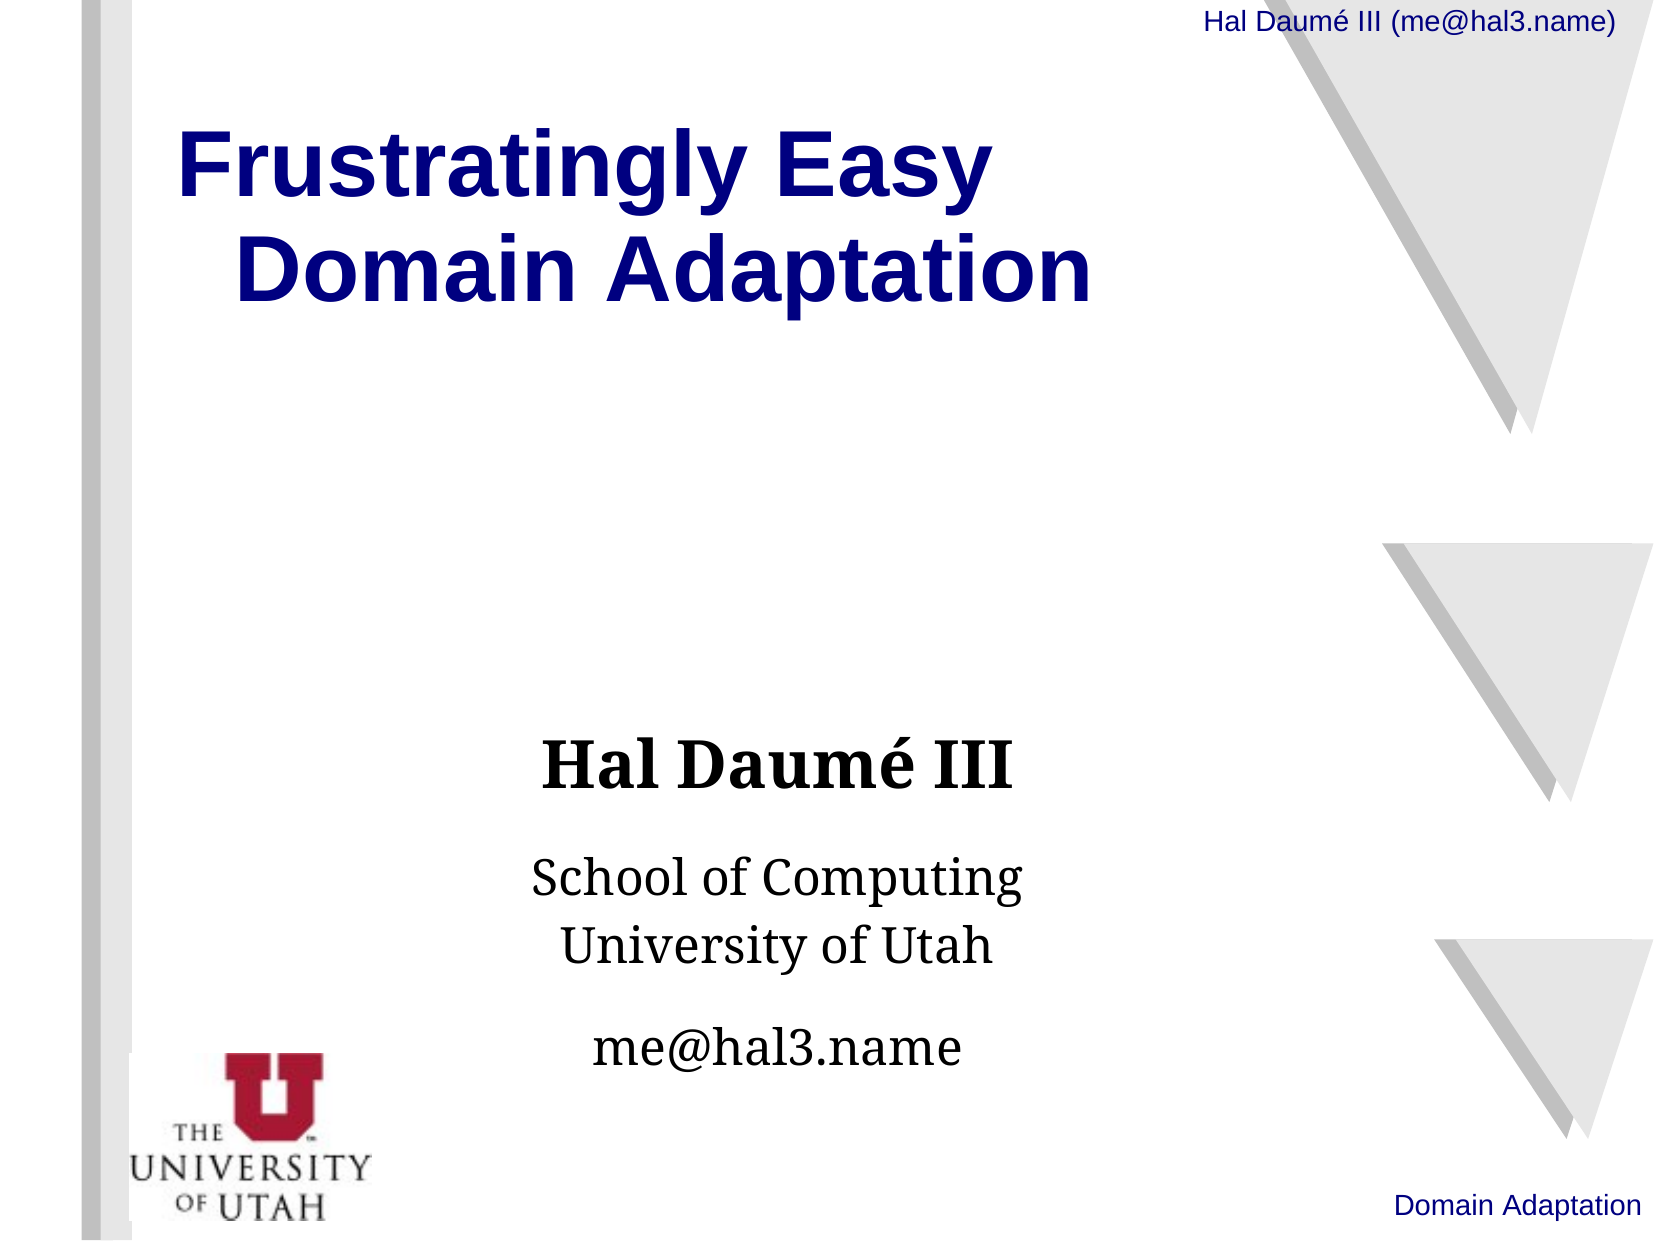

# Frustratingly Easy Domain Adaptation
Hal Daumé III
School of Computing
University of Utah
me@hal3.name